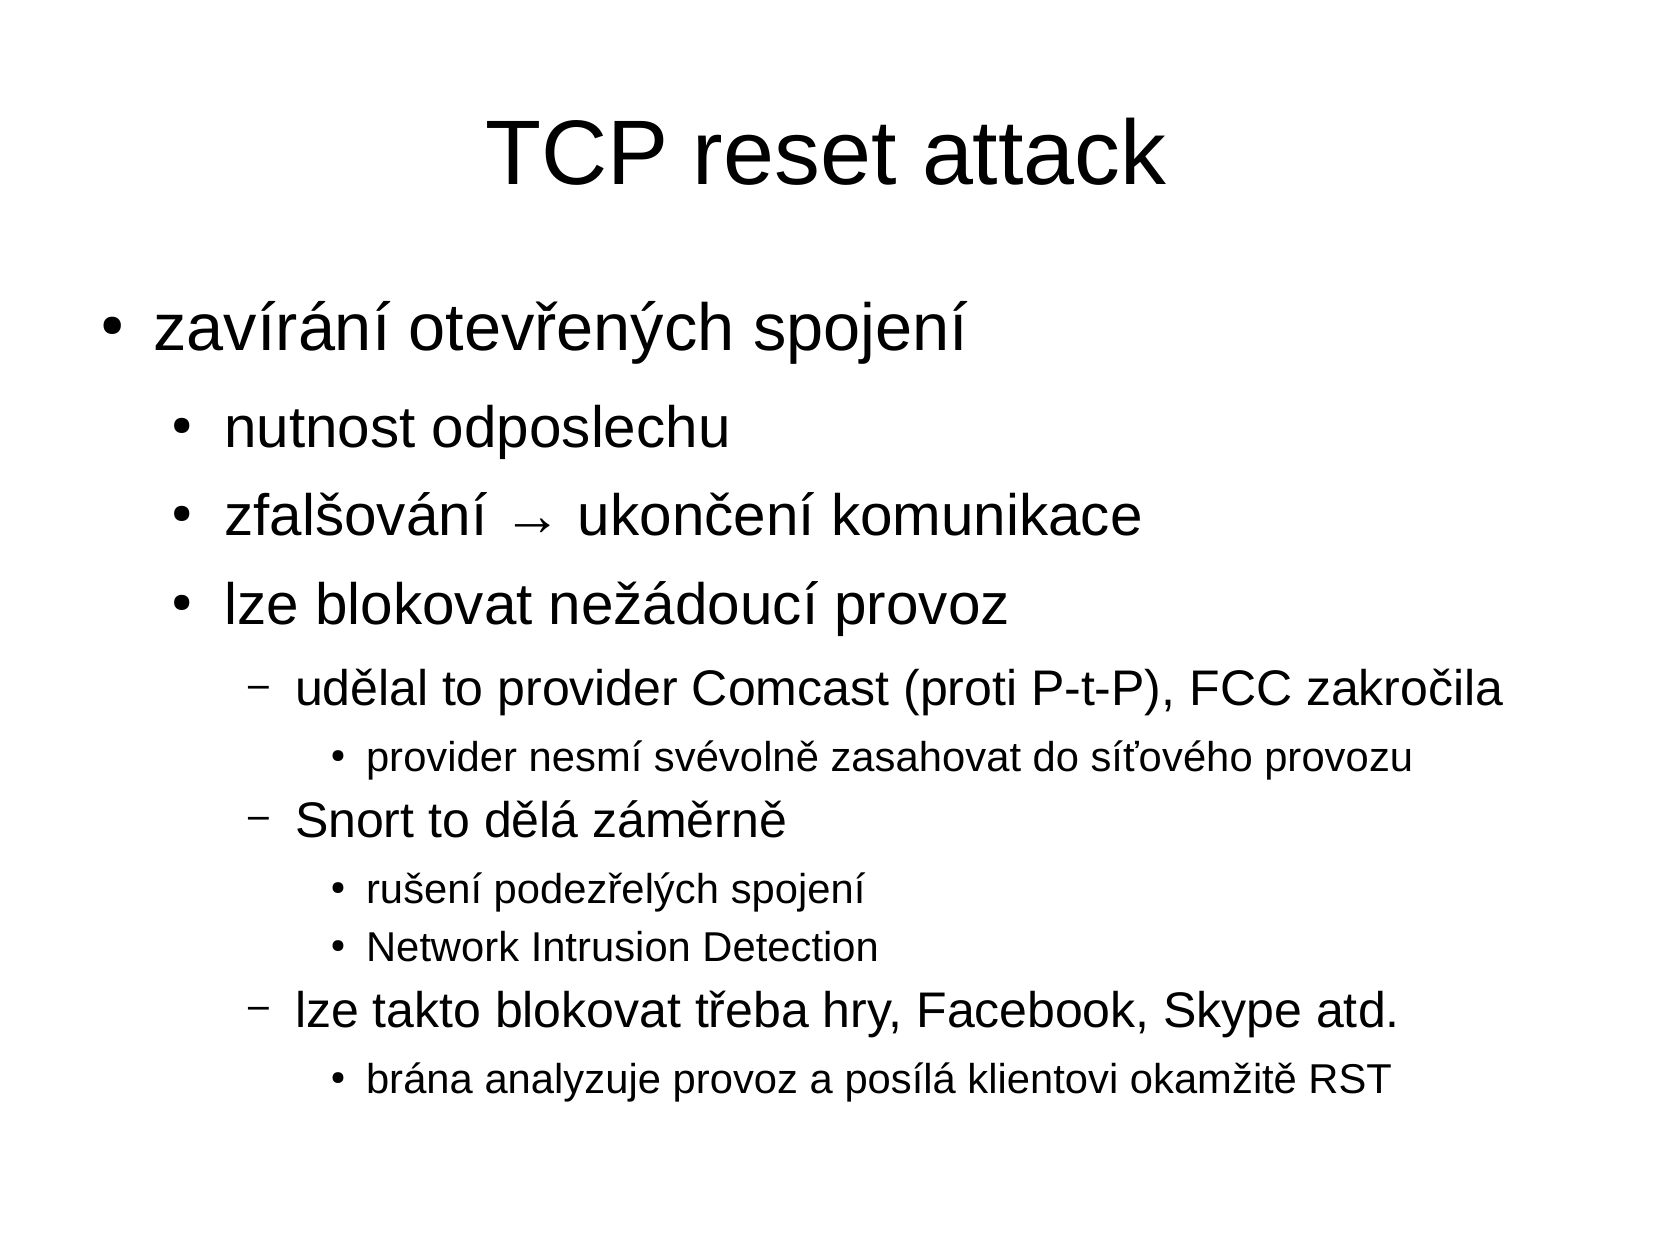

# TCP reset attack
zavírání otevřených spojení
nutnost odposlechu
zfalšování → ukončení komunikace
lze blokovat nežádoucí provoz
udělal to provider Comcast (proti P-t-P), FCC zakročila
provider nesmí svévolně zasahovat do síťového provozu
Snort to dělá záměrně
rušení podezřelých spojení
Network Intrusion Detection
lze takto blokovat třeba hry, Facebook, Skype atd.
brána analyzuje provoz a posílá klientovi okamžitě RST